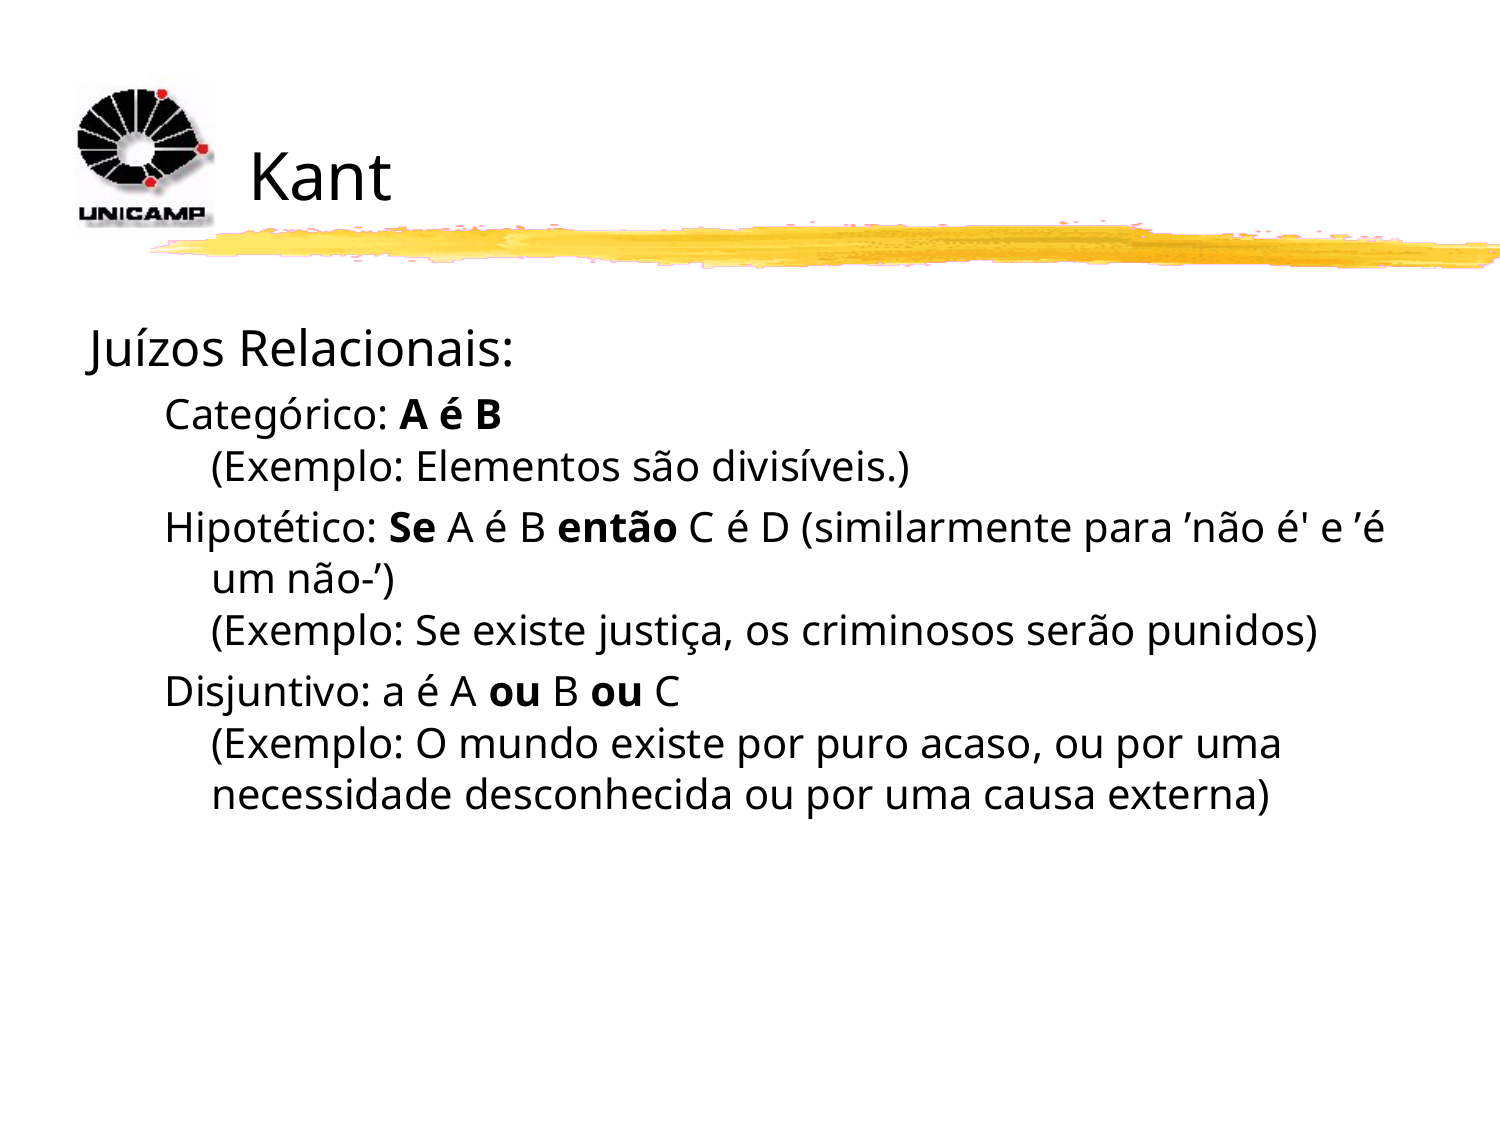

# Kant
Juízos Relacionais:
Categórico: A é B
(Exemplo: Elementos são divisíveis.)
Hipotético: Se A é B então C é D (similarmente para ’não é' e ’é um não-’)
(Exemplo: Se existe justiça, os criminosos serão punidos)
Disjuntivo: a é A ou B ou C
(Exemplo: O mundo existe por puro acaso, ou por uma necessidade desconhecida ou por uma causa externa)